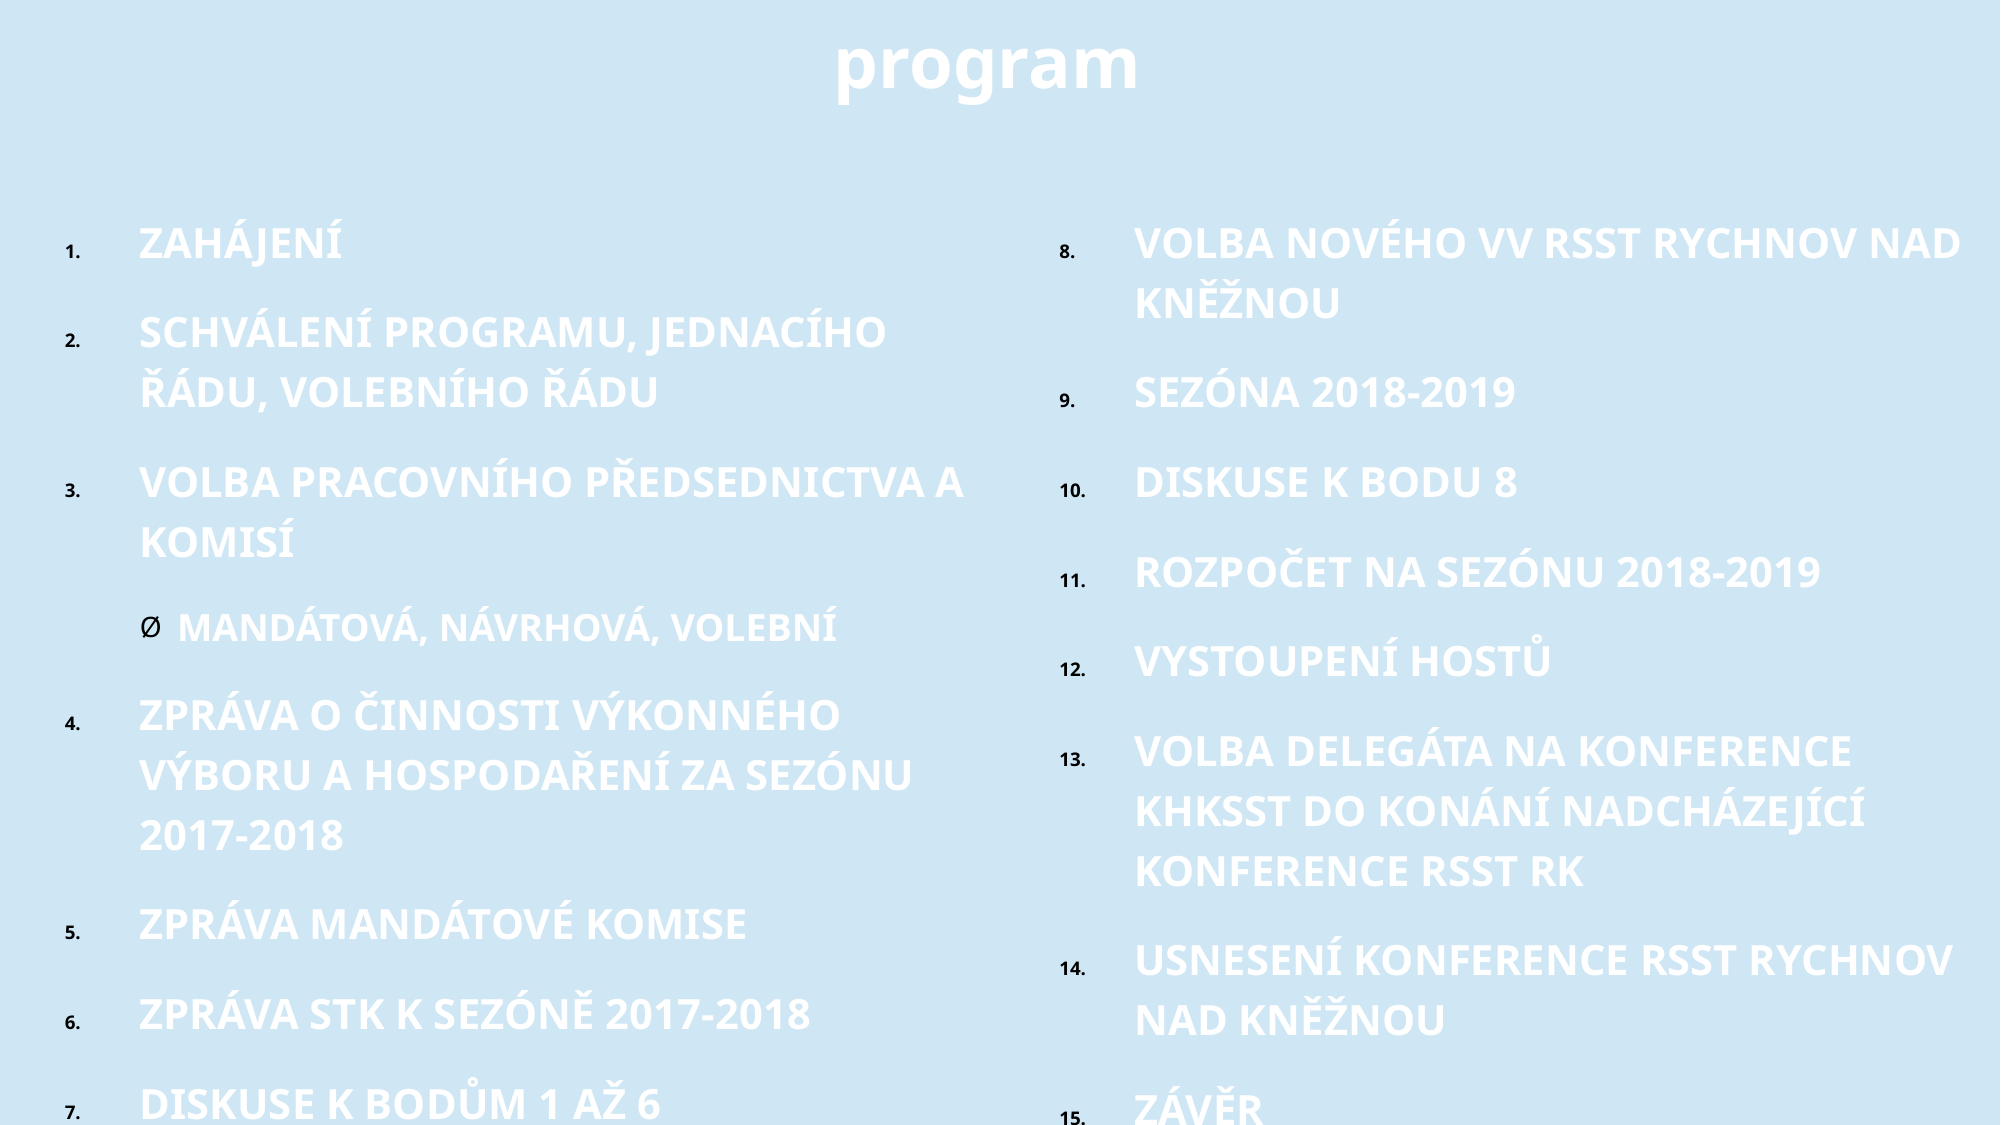

# program
ZAHÁJENÍ
SCHVÁLENÍ PROGRAMU, JEDNACÍHO ŘÁDU, VOLEBNÍHO ŘÁDU
VOLBA PRACOVNÍHO PŘEDSEDNICTVA A KOMISÍ
MANDÁTOVÁ, NÁVRHOVÁ, VOLEBNÍ
ZPRÁVA O ČINNOSTI VÝKONNÉHO VÝBORU A HOSPODAŘENÍ ZA SEZÓNU 2017-2018
ZPRÁVA MANDÁTOVÉ KOMISE
ZPRÁVA STK K SEZÓNĚ 2017-2018
DISKUSE K BODŮM 1 AŽ 6
VOLBA NOVÉHO VV RSST RYCHNOV NAD KNĚŽNOU
SEZÓNA 2018-2019
DISKUSE K BODU 8
ROZPOČET NA SEZÓNU 2018-2019
VYSTOUPENÍ HOSTŮ
VOLBA DELEGÁTA NA KONFERENCE KHKSST DO KONÁNÍ NADCHÁZEJÍCÍ KONFERENCE RSST RK
USNESENÍ KONFERENCE RSST RYCHNOV NAD KNĚŽNOU
ZÁVĚR